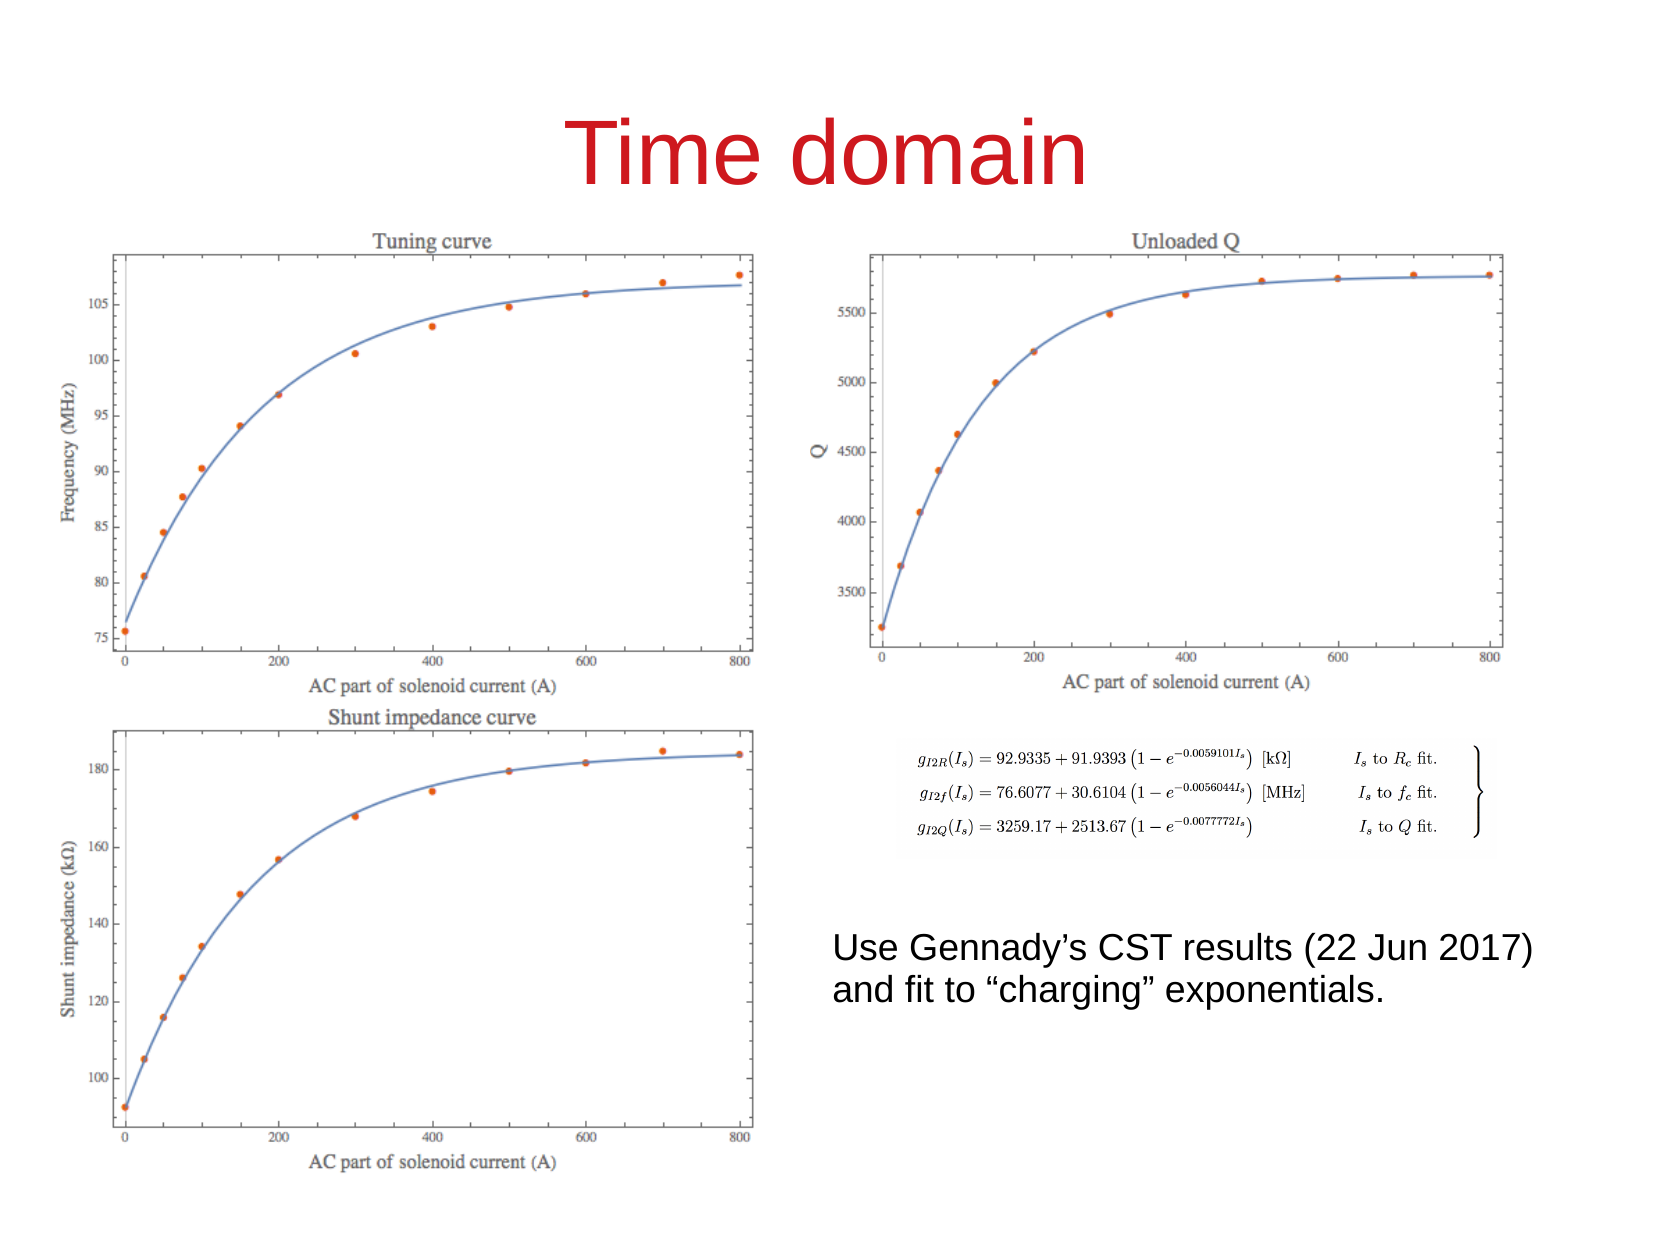

# Time domain
Use Gennady’s CST results (22 Jun 2017) and fit to “charging” exponentials.